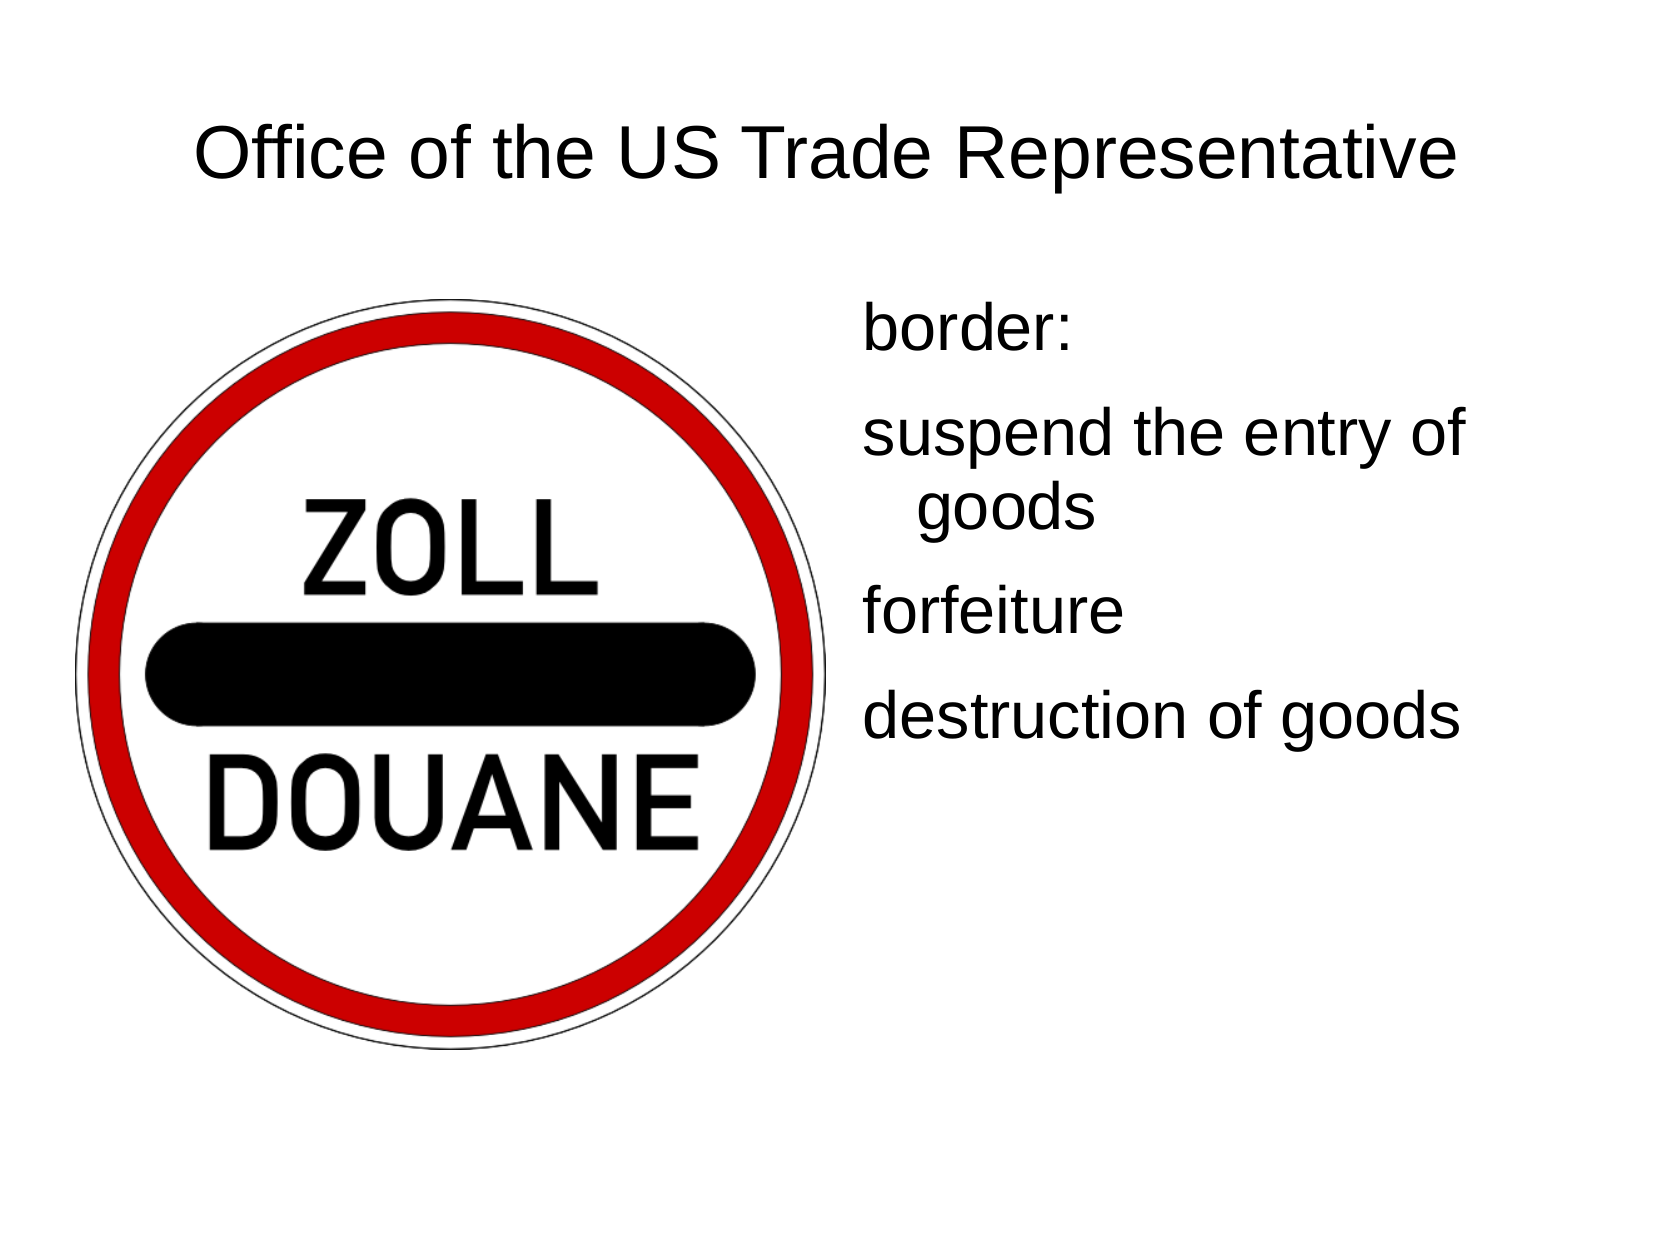

# Office of the US Trade Representative
border:
suspend the entry of goods
forfeiture
destruction of goods